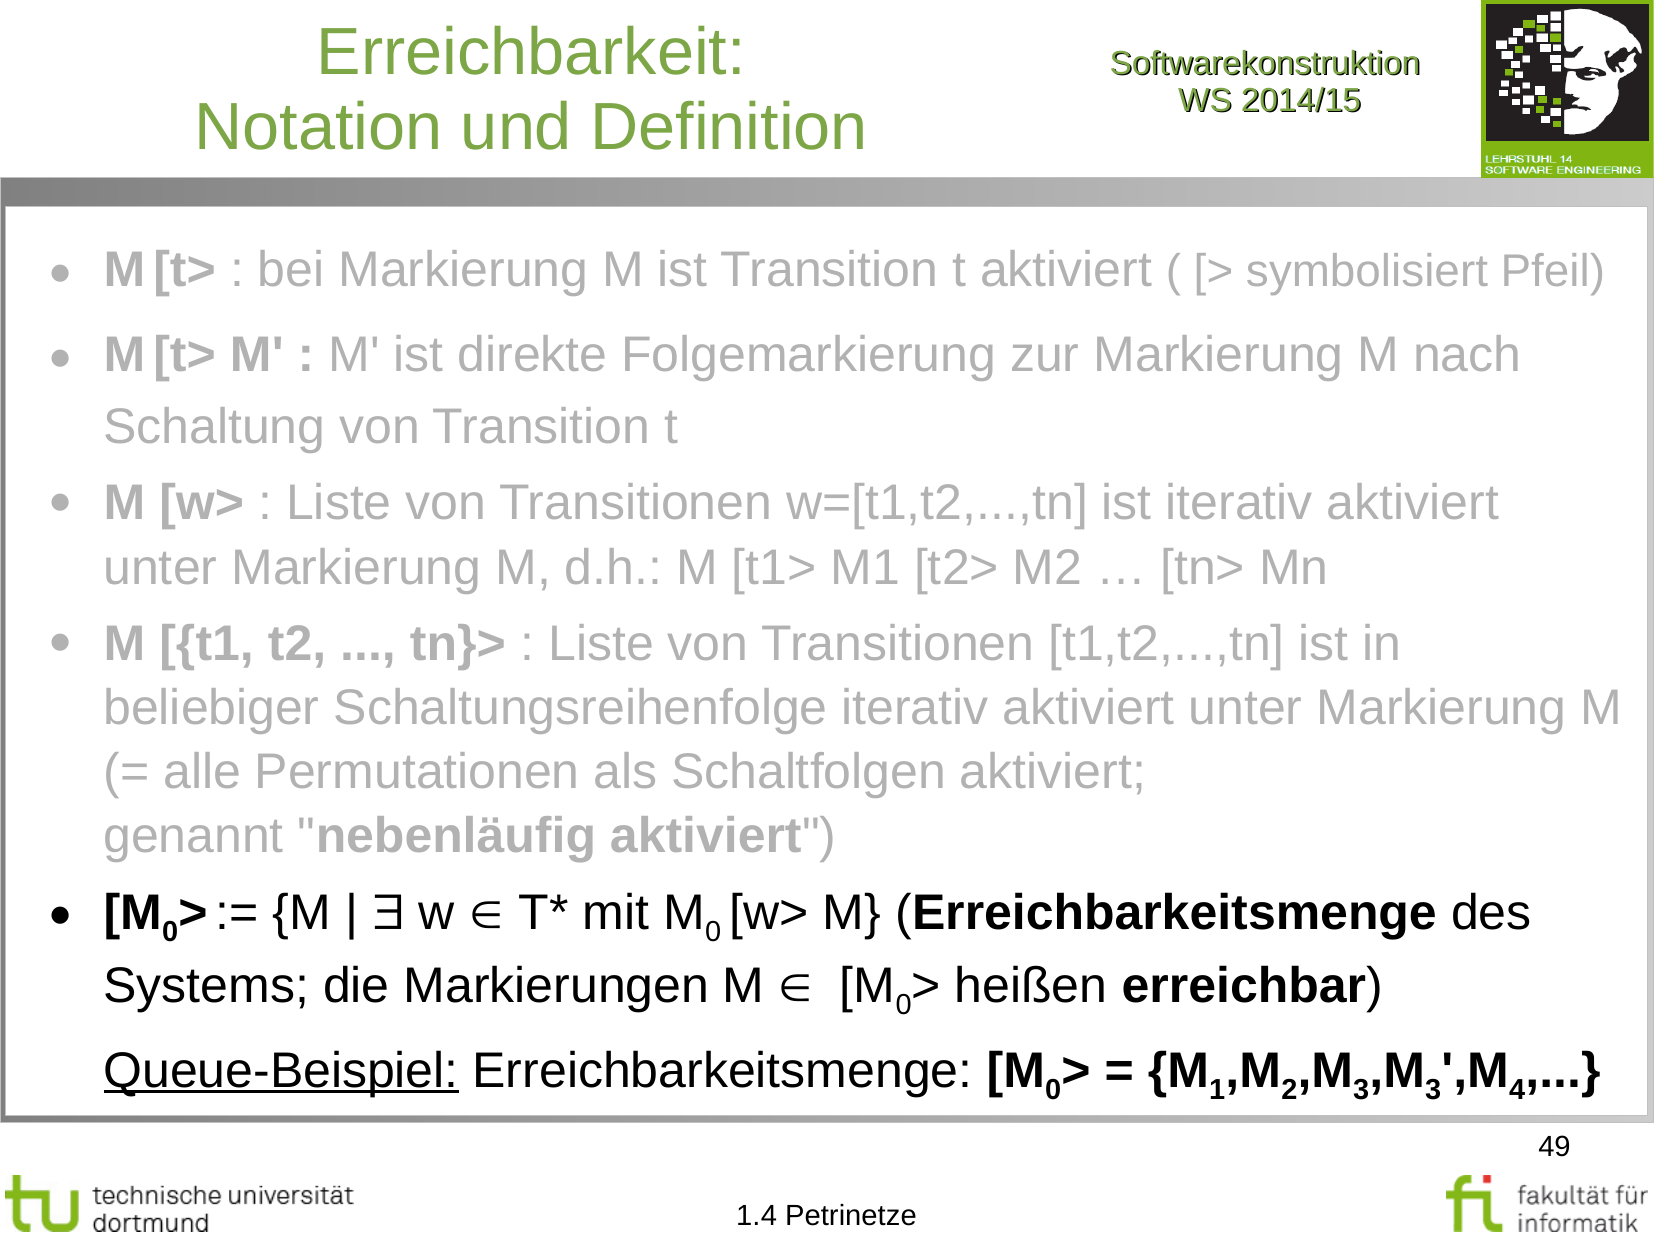

# Erreichbarkeit: Notation und Definition
M [t> : bei Markierung M ist Transition t aktiviert ( [> symbolisiert Pfeil)
M [t> M' : M' ist direkte Folgemarkierung zur Markierung M nach Schaltung von Transition t
M [w> : Liste von Transitionen w=[t1,t2,...,tn] ist iterativ aktiviert unter Markierung M, d.h.: M [t1> M1 [t2> M2 … [tn> Mn
M [{t1, t2, ..., tn}> : Liste von Transitionen [t1,t2,...,tn] ist in beliebiger Schaltungsreihenfolge iterativ aktiviert unter Markierung M (= alle Permutationen als Schaltfolgen aktiviert;
genannt "nebenläufig aktiviert")
[M0> := {M |  w  T* mit M0 [w> M} (Erreichbarkeitsmenge des Systems; die Markierungen M  [M0> heißen erreichbar)
Queue-Beispiel:	Erreichbarkeitsmenge: [M0> = {M1,M2,M3,M3',M4,...}
49
1.4 Petrinetze